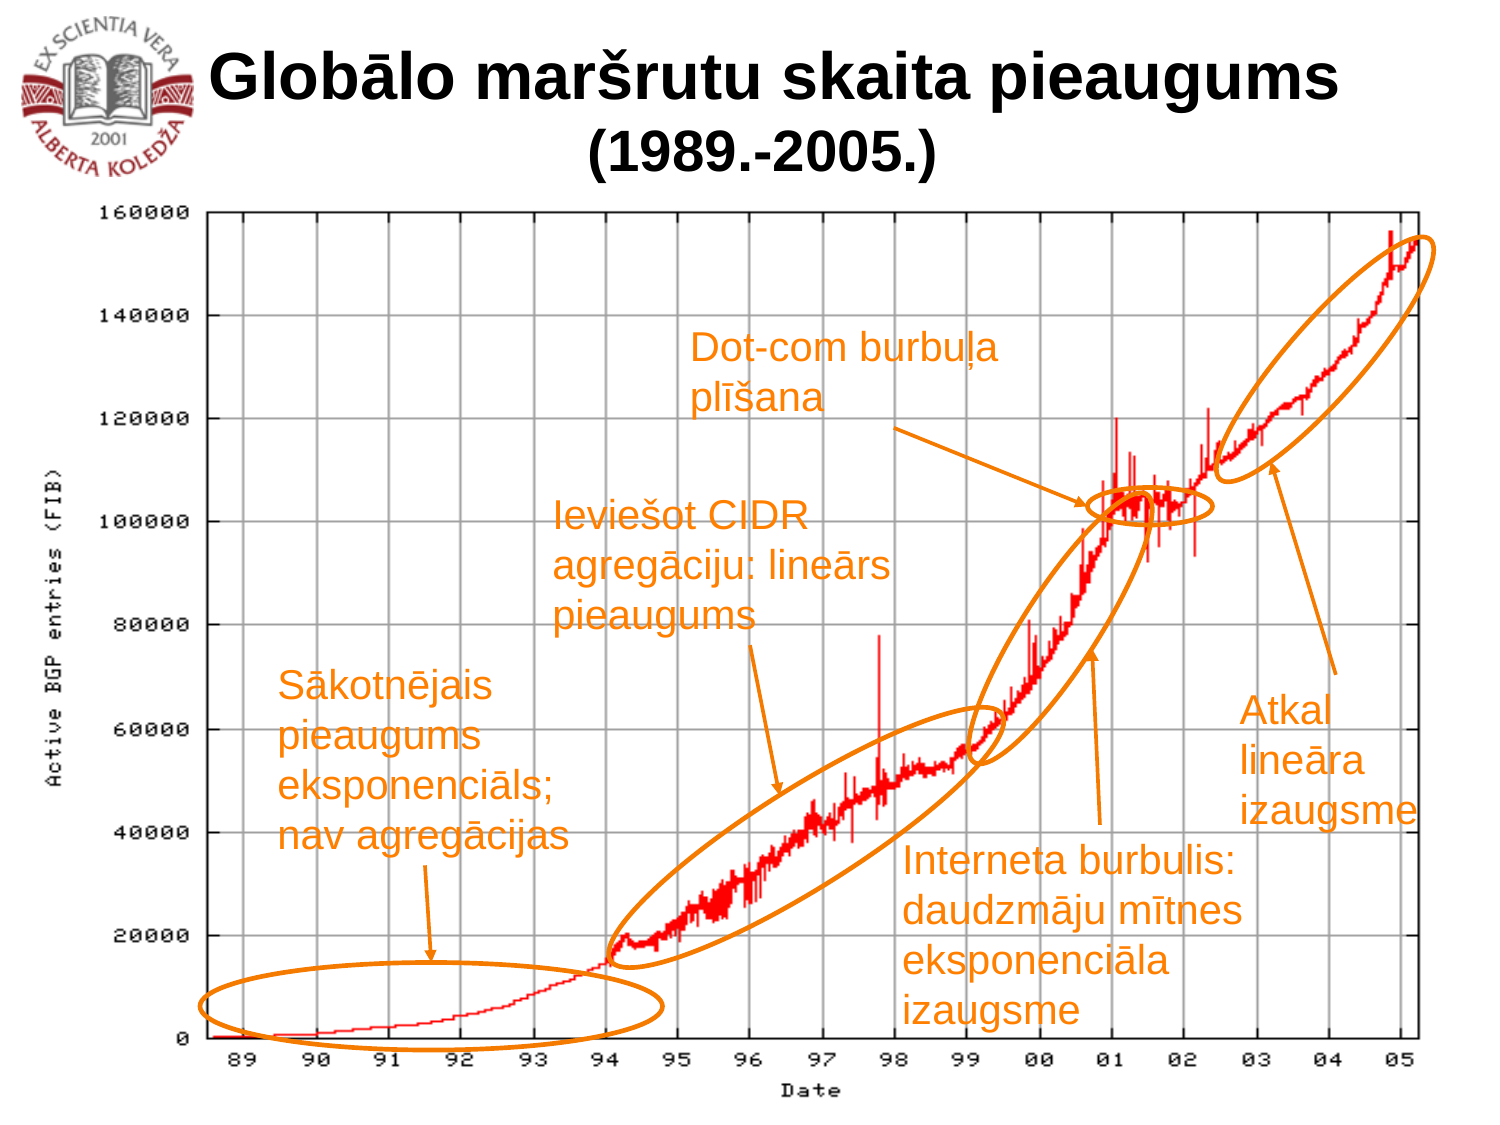

# Globālo maršrutu skaita pieaugums (1989.-2005.)
Atkal lineāra izaugsme
Dot-com burbuļa plīšana
Interneta burbulis: daudzmāju mītnes eksponenciāla izaugsme
Ieviešot CIDR agregāciju: lineārs pieaugums
Sākotnējais pieaugums eksponenciāls; nav agregācijas